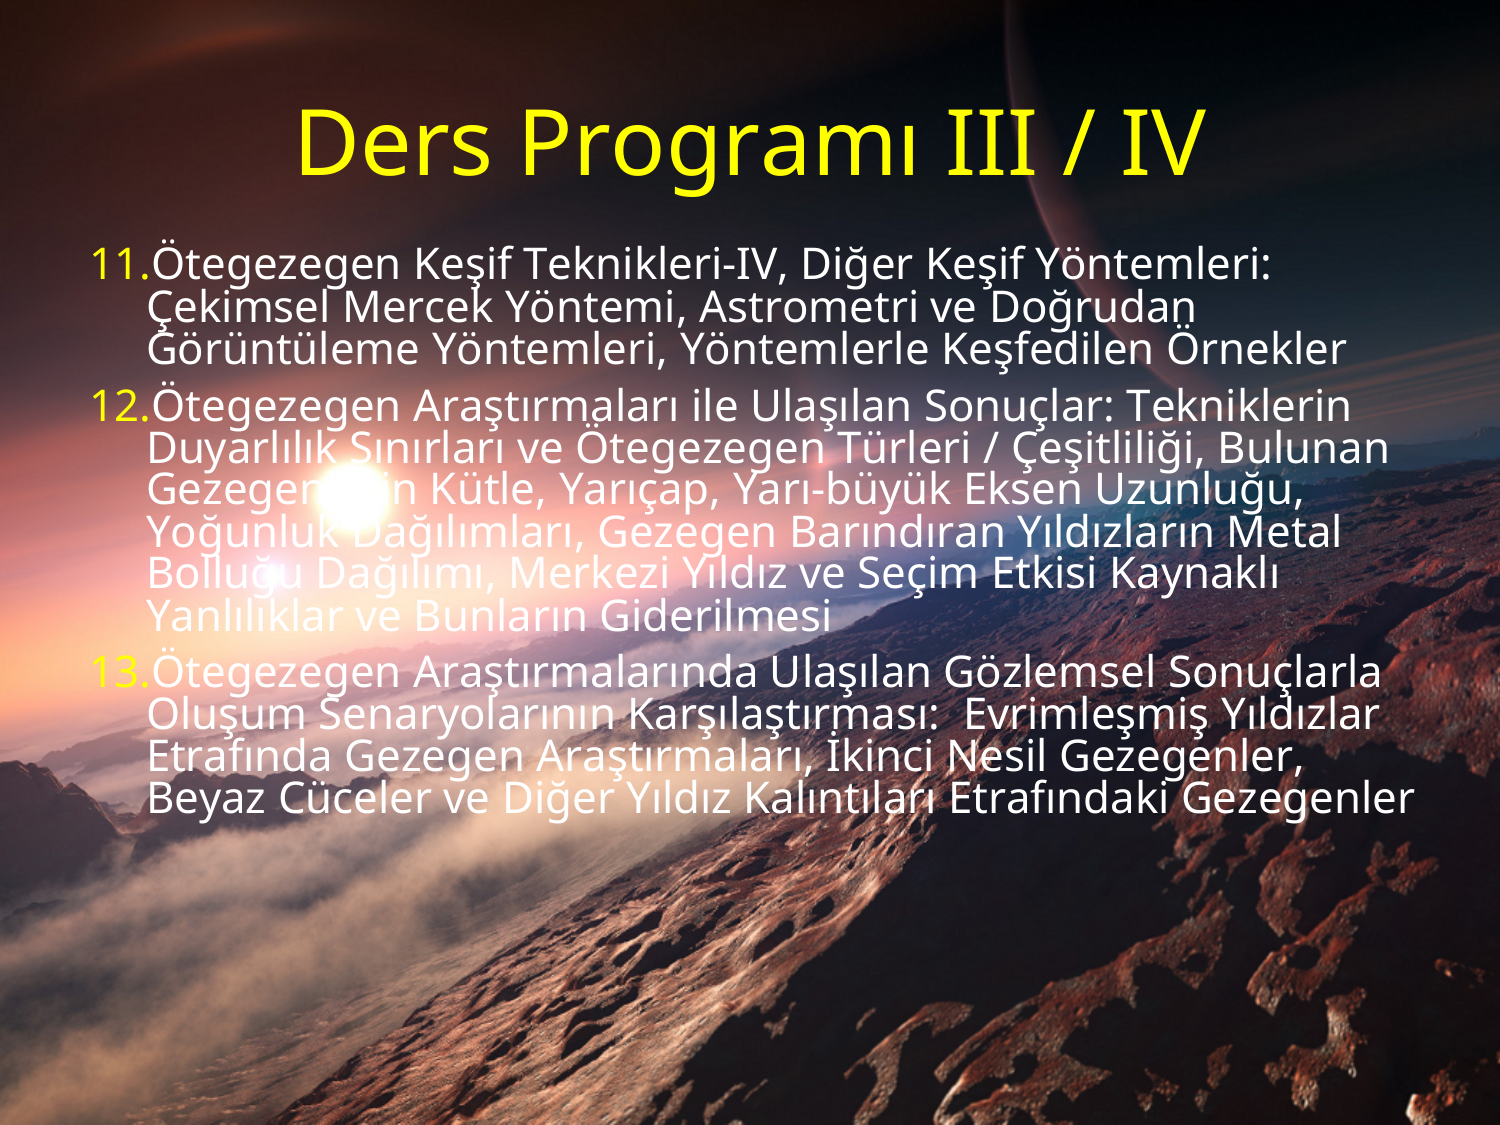

# Ders Programı III / IV
Ötegezegen Keşif Teknikleri-IV, Diğer Keşif Yöntemleri: Çekimsel Mercek Yöntemi, Astrometri ve Doğrudan Görüntüleme Yöntemleri, Yöntemlerle Keşfedilen Örnekler
Ötegezegen Araştırmaları ile Ulaşılan Sonuçlar: Tekniklerin Duyarlılık Sınırları ve Ötegezegen Türleri / Çeşitliliği, Bulunan Gezegenlerin Kütle, Yarıçap, Yarı-büyük Eksen Uzunluğu, Yoğunluk Dağılımları, Gezegen Barındıran Yıldızların Metal Bolluğu Dağılımı, Merkezi Yıldız ve Seçim Etkisi Kaynaklı Yanlılıklar ve Bunların Giderilmesi
Ötegezegen Araştırmalarında Ulaşılan Gözlemsel Sonuçlarla Oluşum Senaryolarının Karşılaştırması: Evrimleşmiş Yıldızlar Etrafında Gezegen Araştırmaları, İkinci Nesil Gezegenler, Beyaz Cüceler ve Diğer Yıldız Kalıntıları Etrafındaki Gezegenler